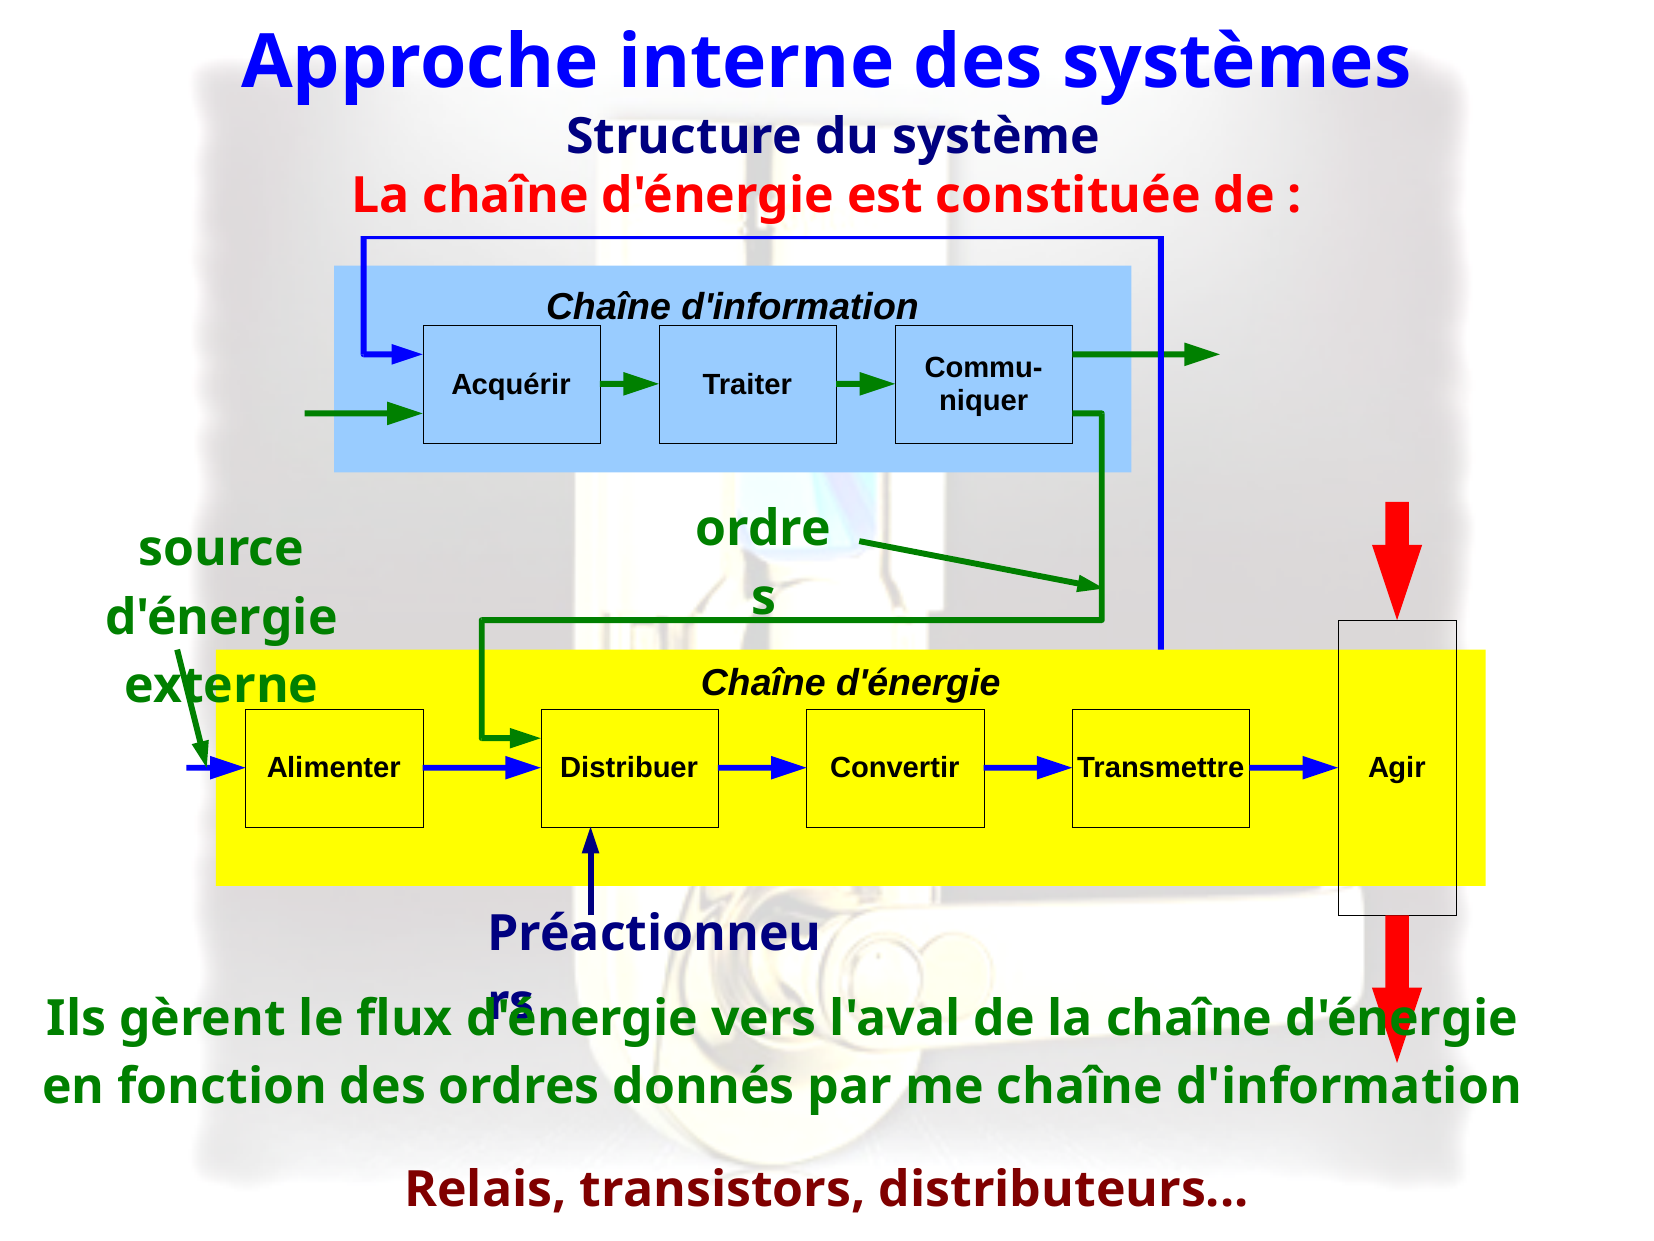

Structure du système
La chaîne d'énergie est constituée de :
ordres
source d'énergie externe
Préactionneurs
Ils gèrent le flux d'énergie vers l'aval de la chaîne d'énergie en fonction des ordres donnés par me chaîne d'information
Relais, transistors, distributeurs...